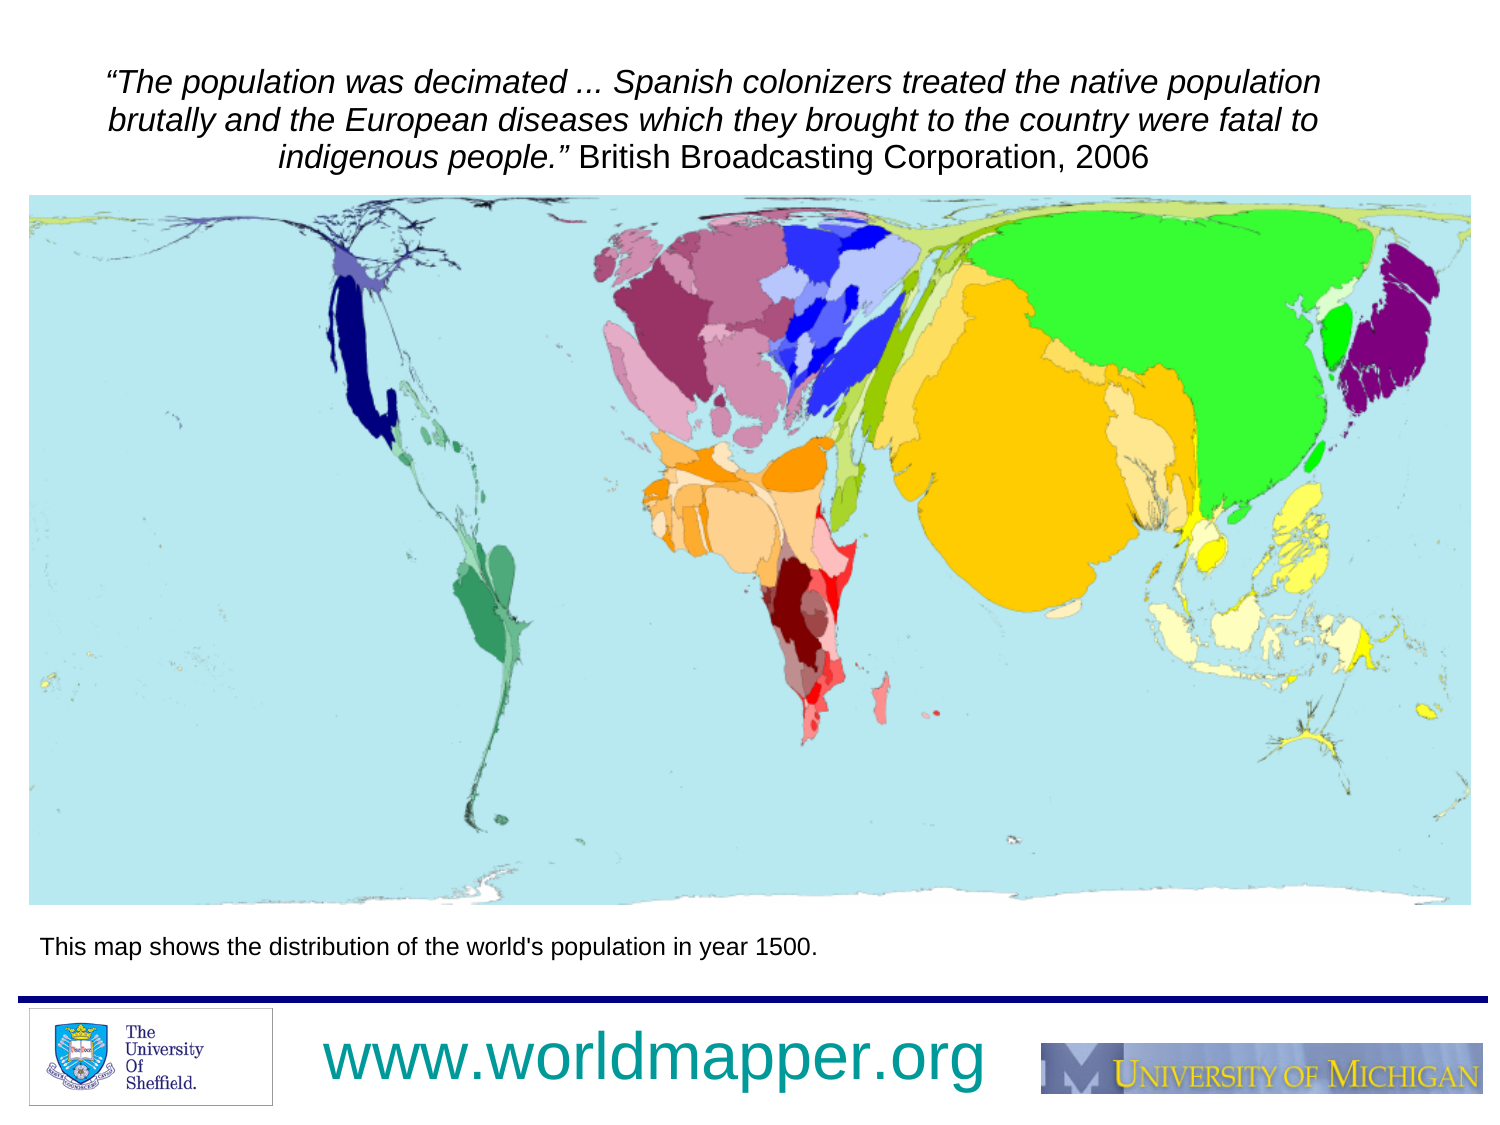

# “The population was decimated ... Spanish colonizers treated the native population brutally and the European diseases which they brought to the country were fatal to indigenous people.” British Broadcasting Corporation, 2006
This map shows the distribution of the world's population in year 1500.